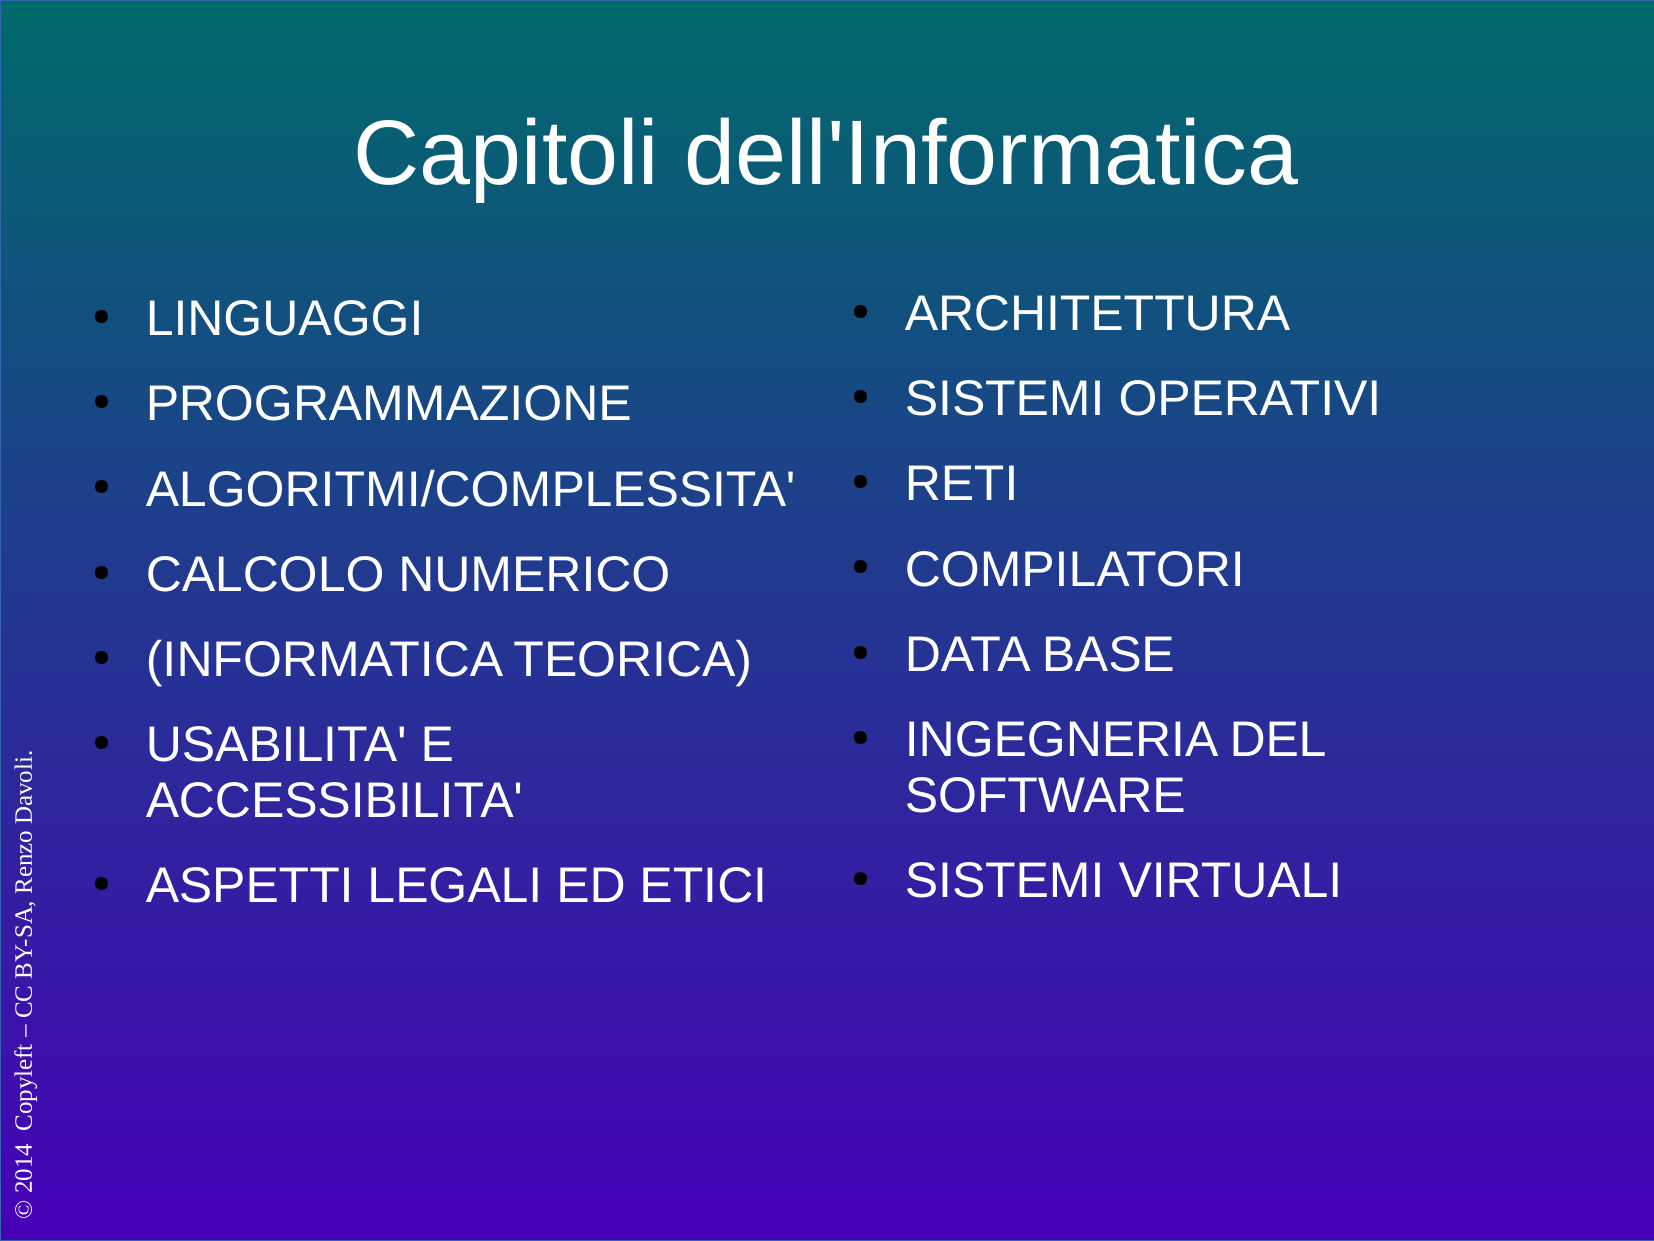

# Capitoli dell'Informatica
ARCHITETTURA
SISTEMI OPERATIVI
RETI
COMPILATORI
DATA BASE
INGEGNERIA DEL SOFTWARE
SISTEMI VIRTUALI
LINGUAGGI
PROGRAMMAZIONE
ALGORITMI/COMPLESSITA'
CALCOLO NUMERICO
(INFORMATICA TEORICA)
USABILITA' E ACCESSIBILITA'
ASPETTI LEGALI ED ETICI